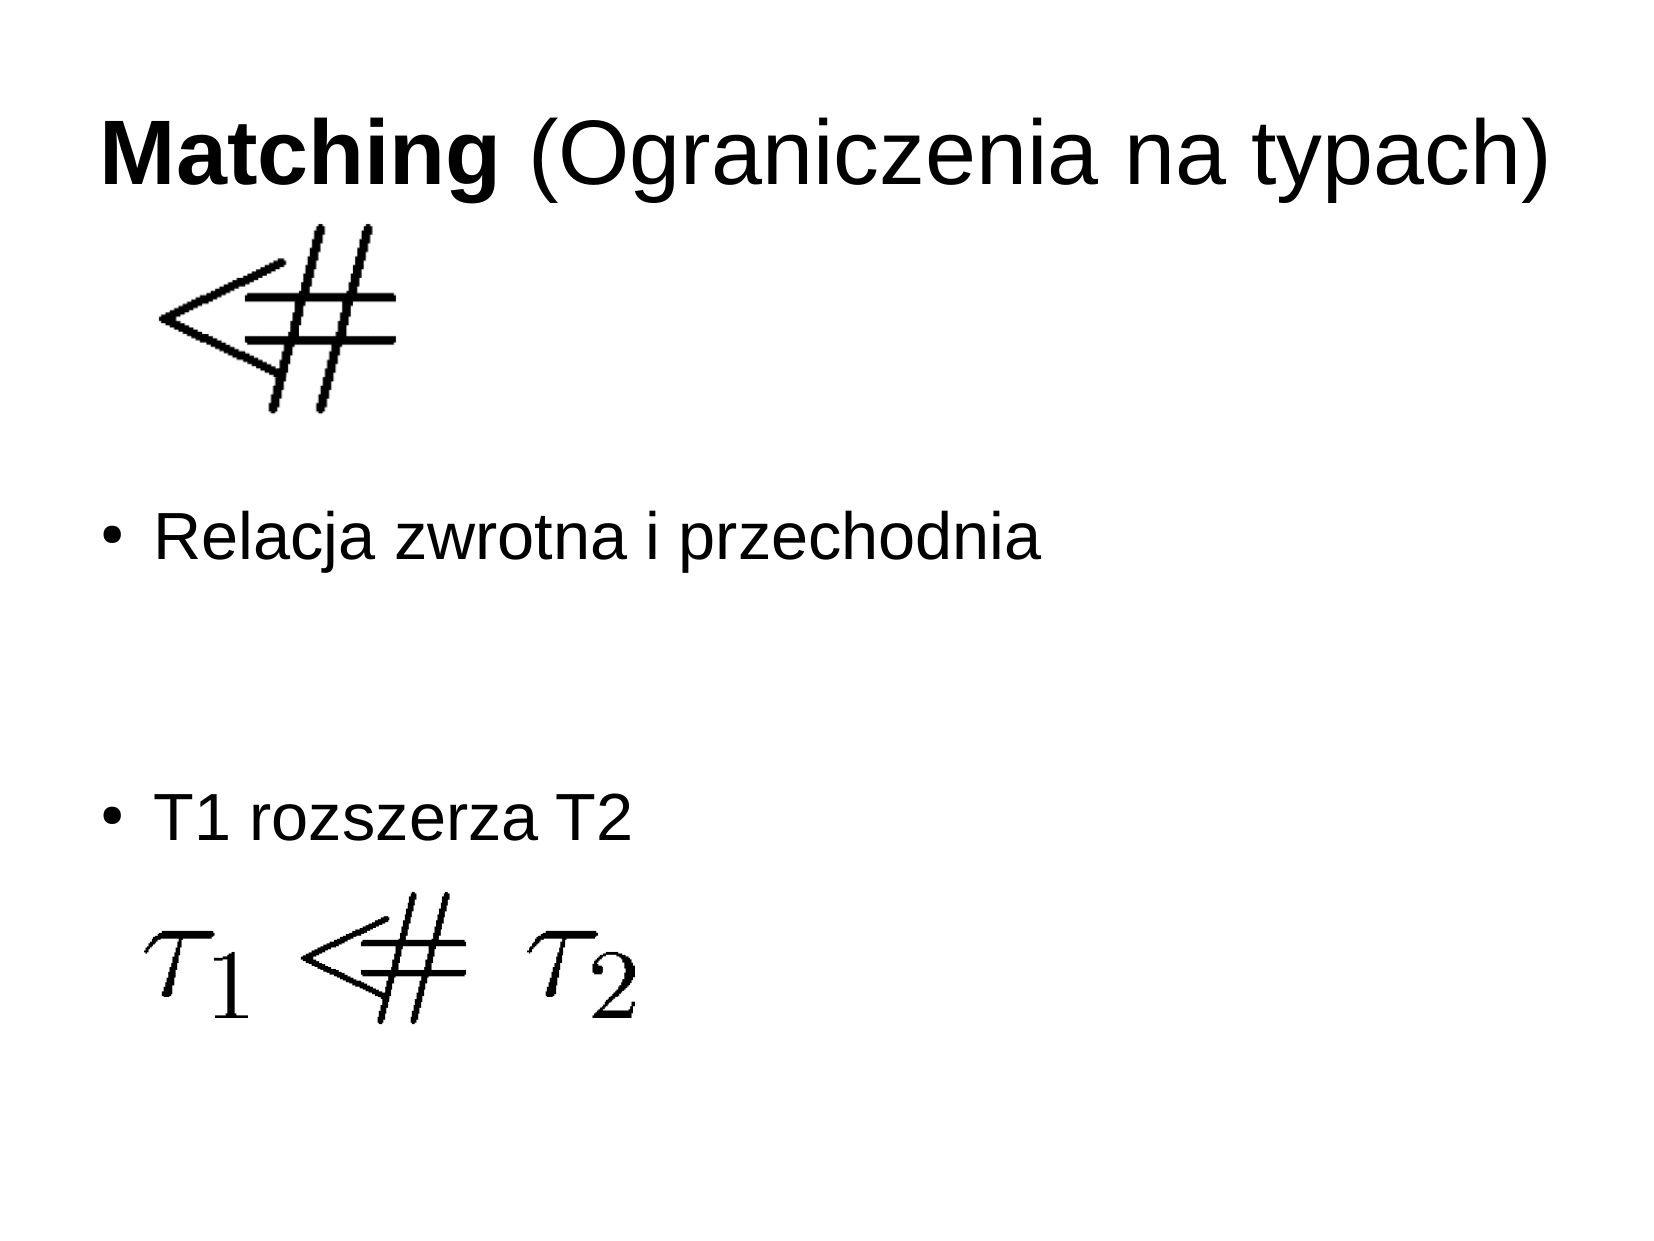

# Matching (Ograniczenia na typach)
Relacja zwrotna i przechodnia
T1 rozszerza T2